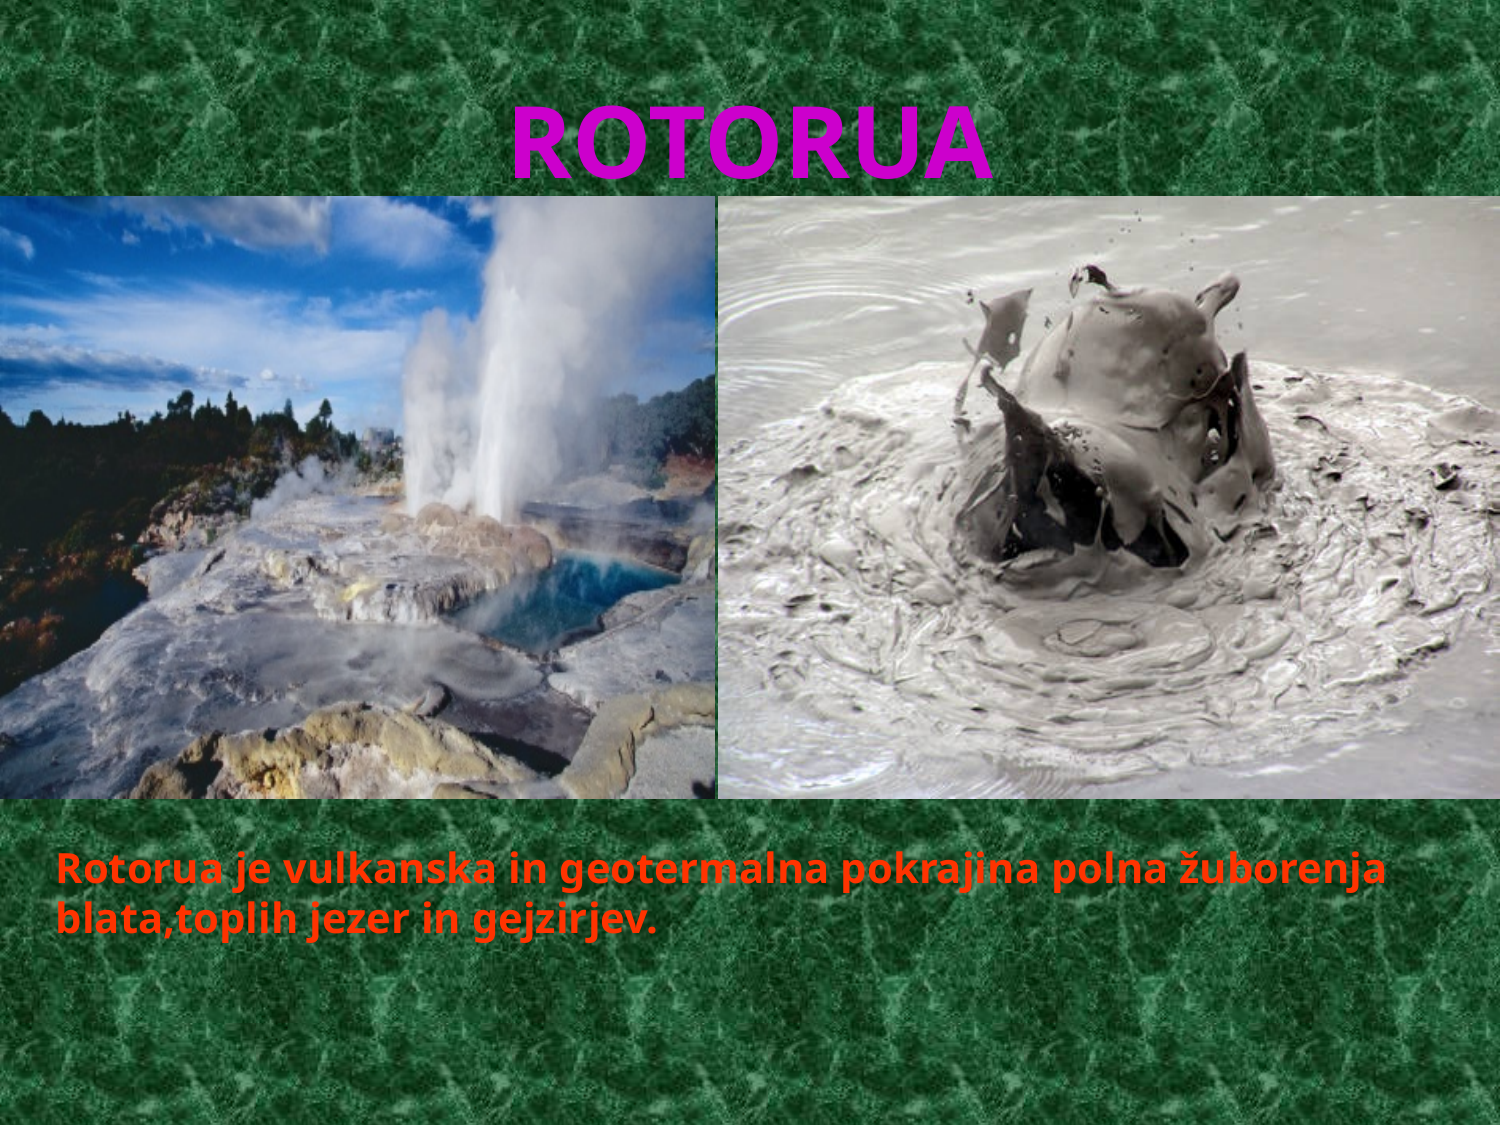

# ROTORUA
Rotorua je vulkanska in geotermalna pokrajina polna žuborenja blata,toplih jezer in gejzirjev.